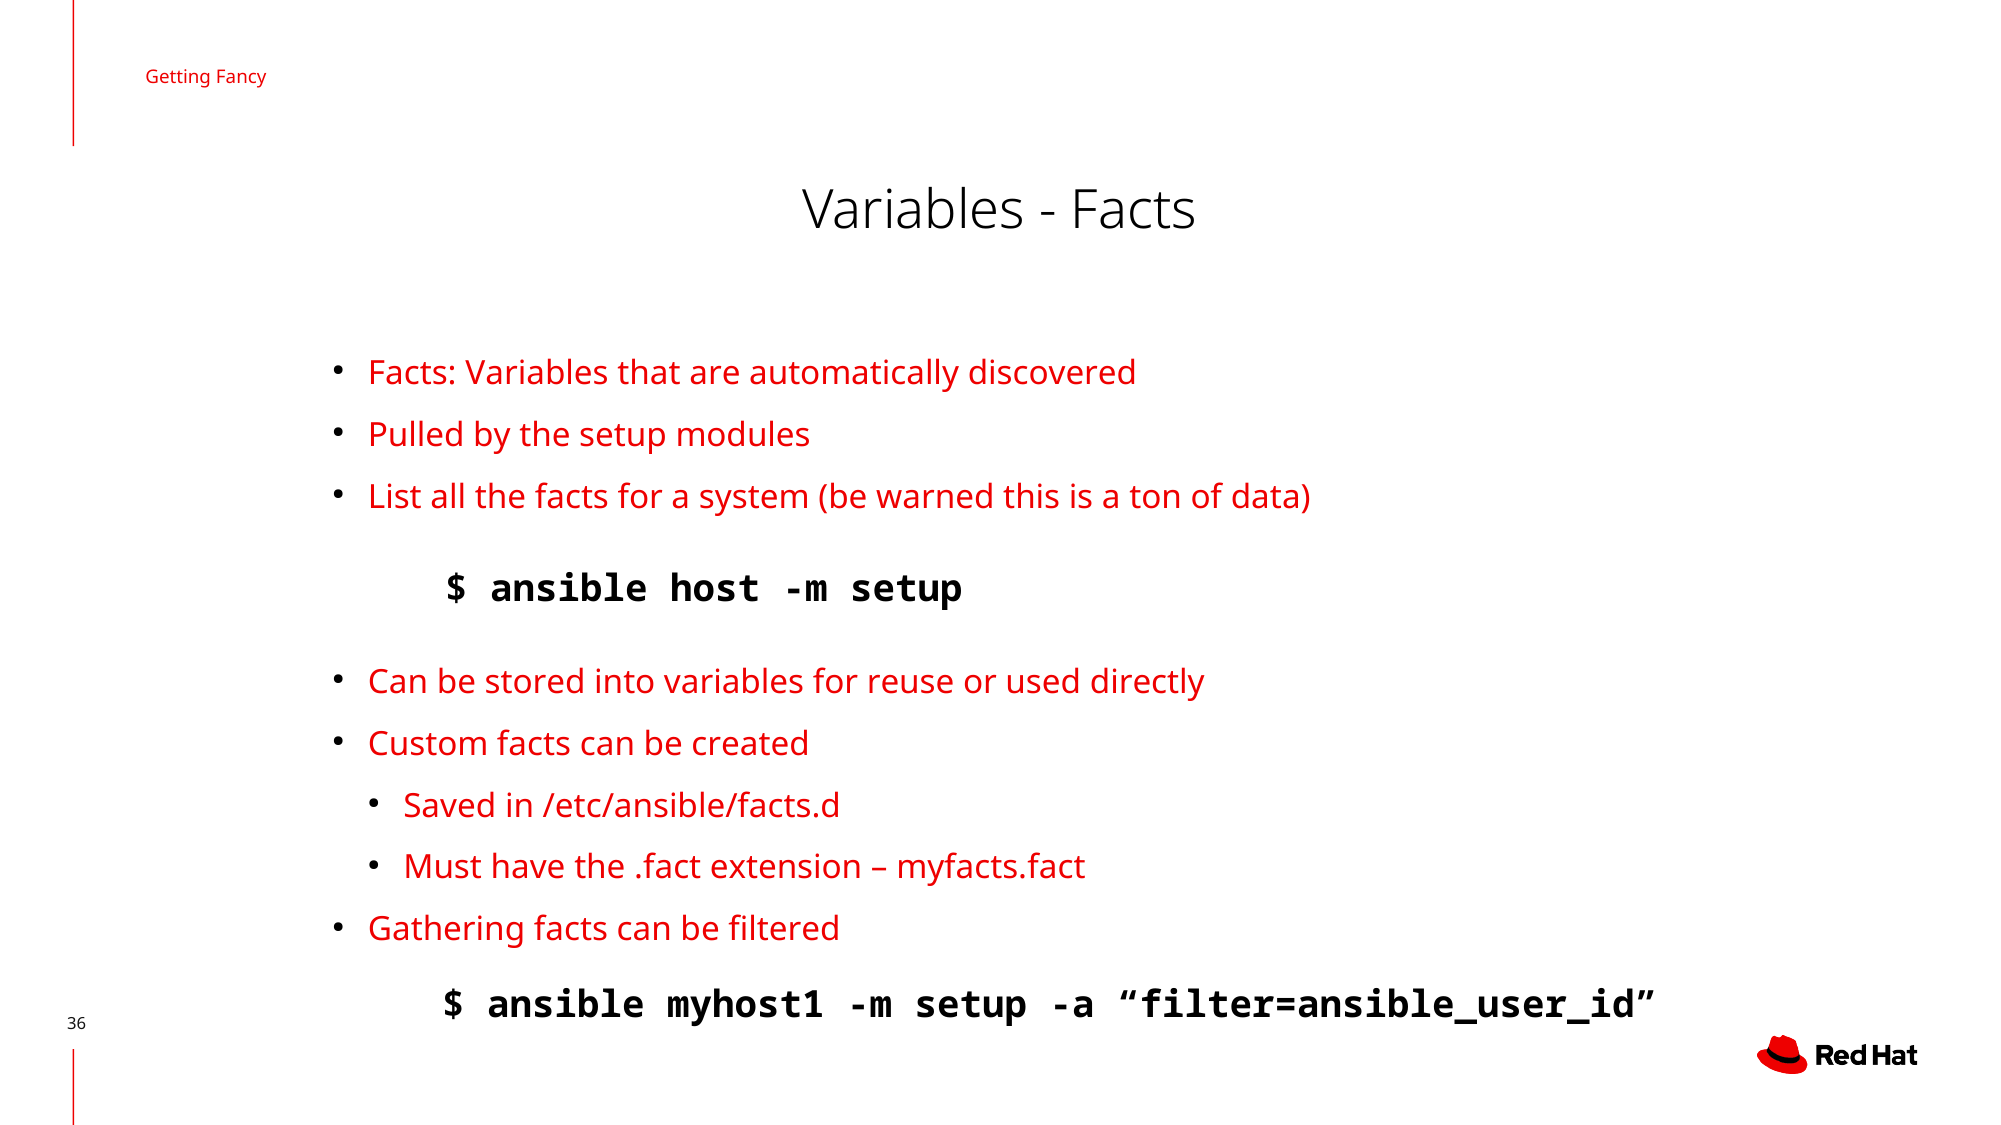

Getting Fancy
# Variables - Facts
Facts: Variables that are automatically discovered
Pulled by the setup modules
List all the facts for a system (be warned this is a ton of data)
Can be stored into variables for reuse or used directly
Custom facts can be created
Saved in /etc/ansible/facts.d
Must have the .fact extension – myfacts.fact
Gathering facts can be filtered
$ ansible host -m setup
$ ansible myhost1 -m setup -a “filter=ansible_user_id”
36